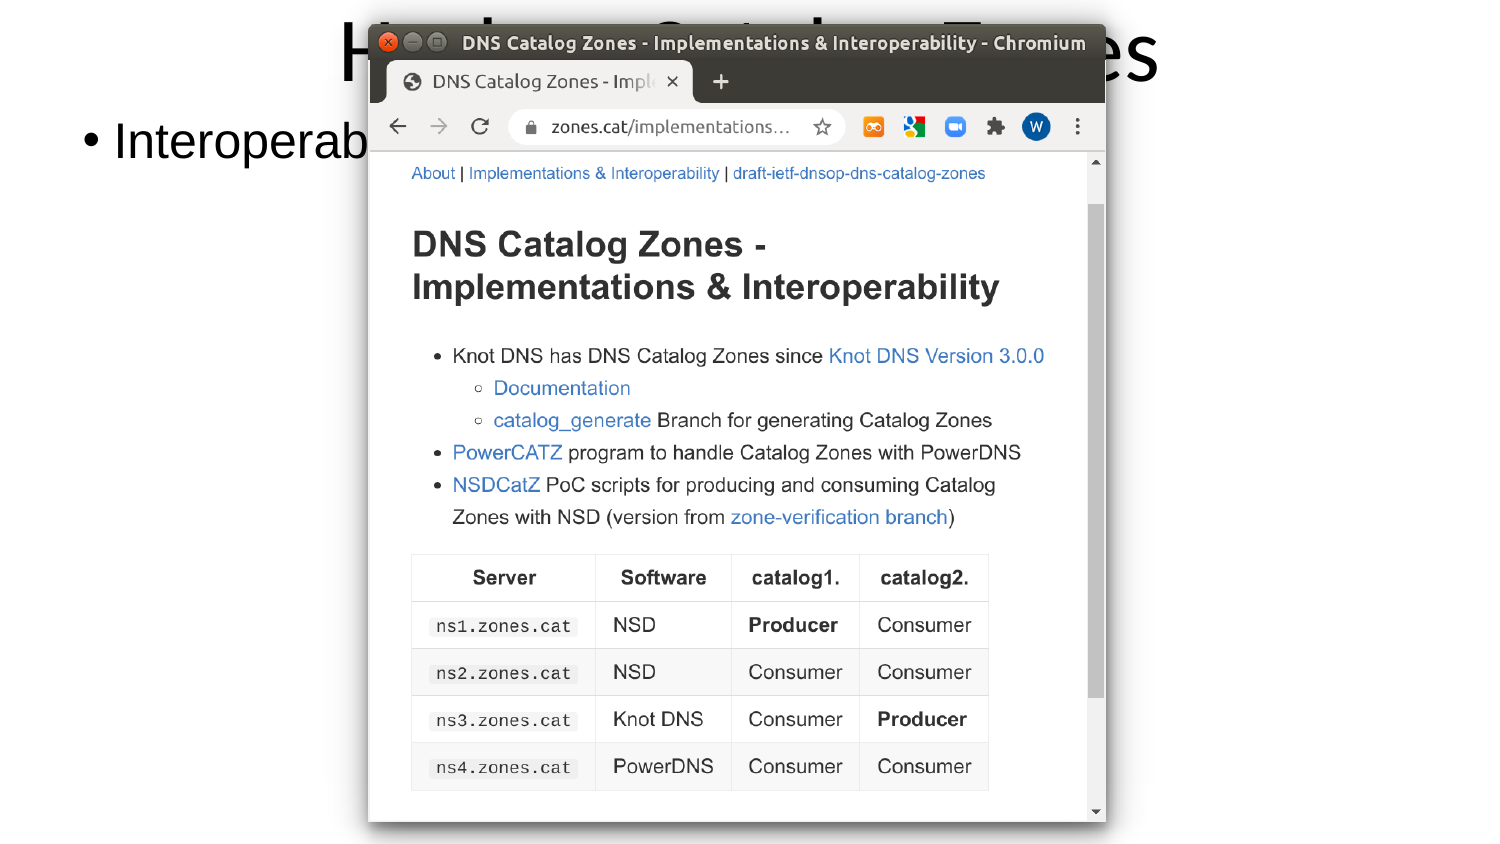

# Hacks – Catalog Zones
Interoperability testing